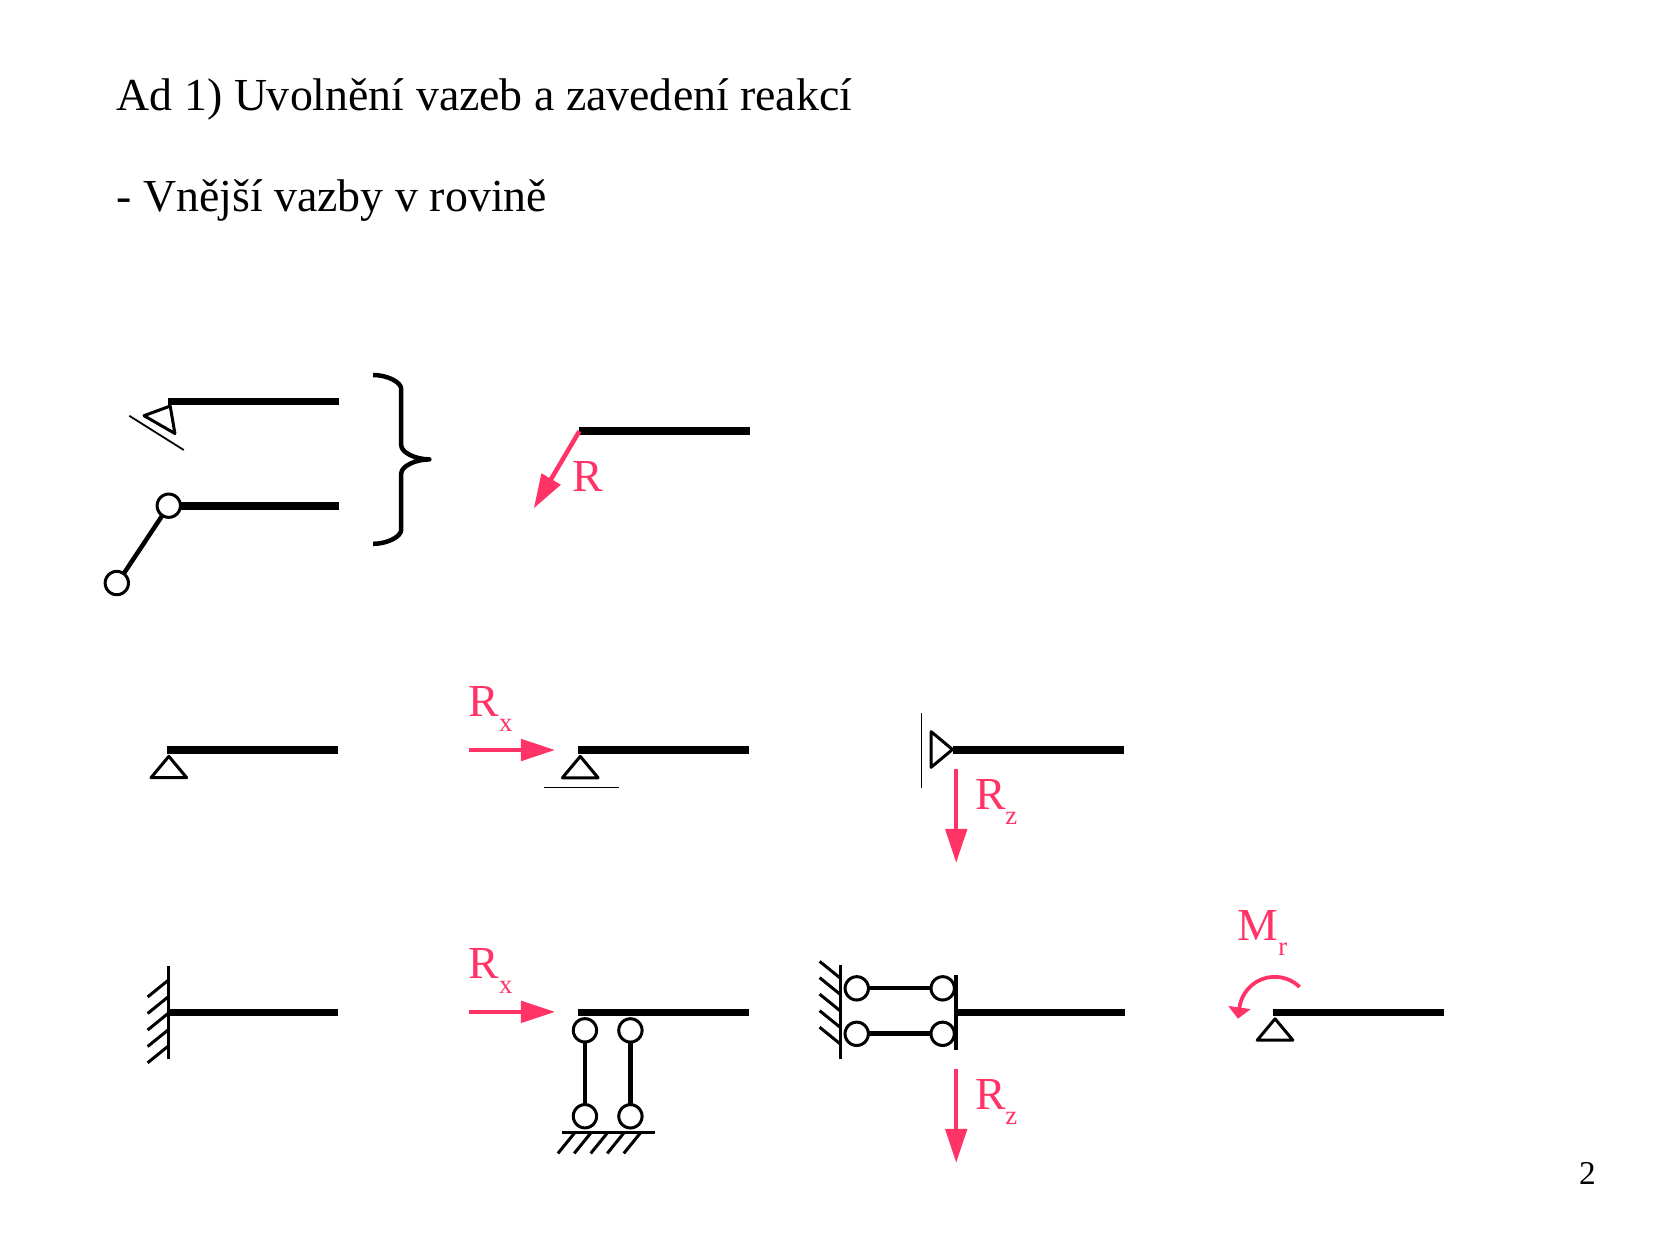

Ad 1) Uvolnění vazeb a zavedení reakcí
- Vnější vazby v rovině
R
Rx
Rz
Mr
Rx
Rz
2